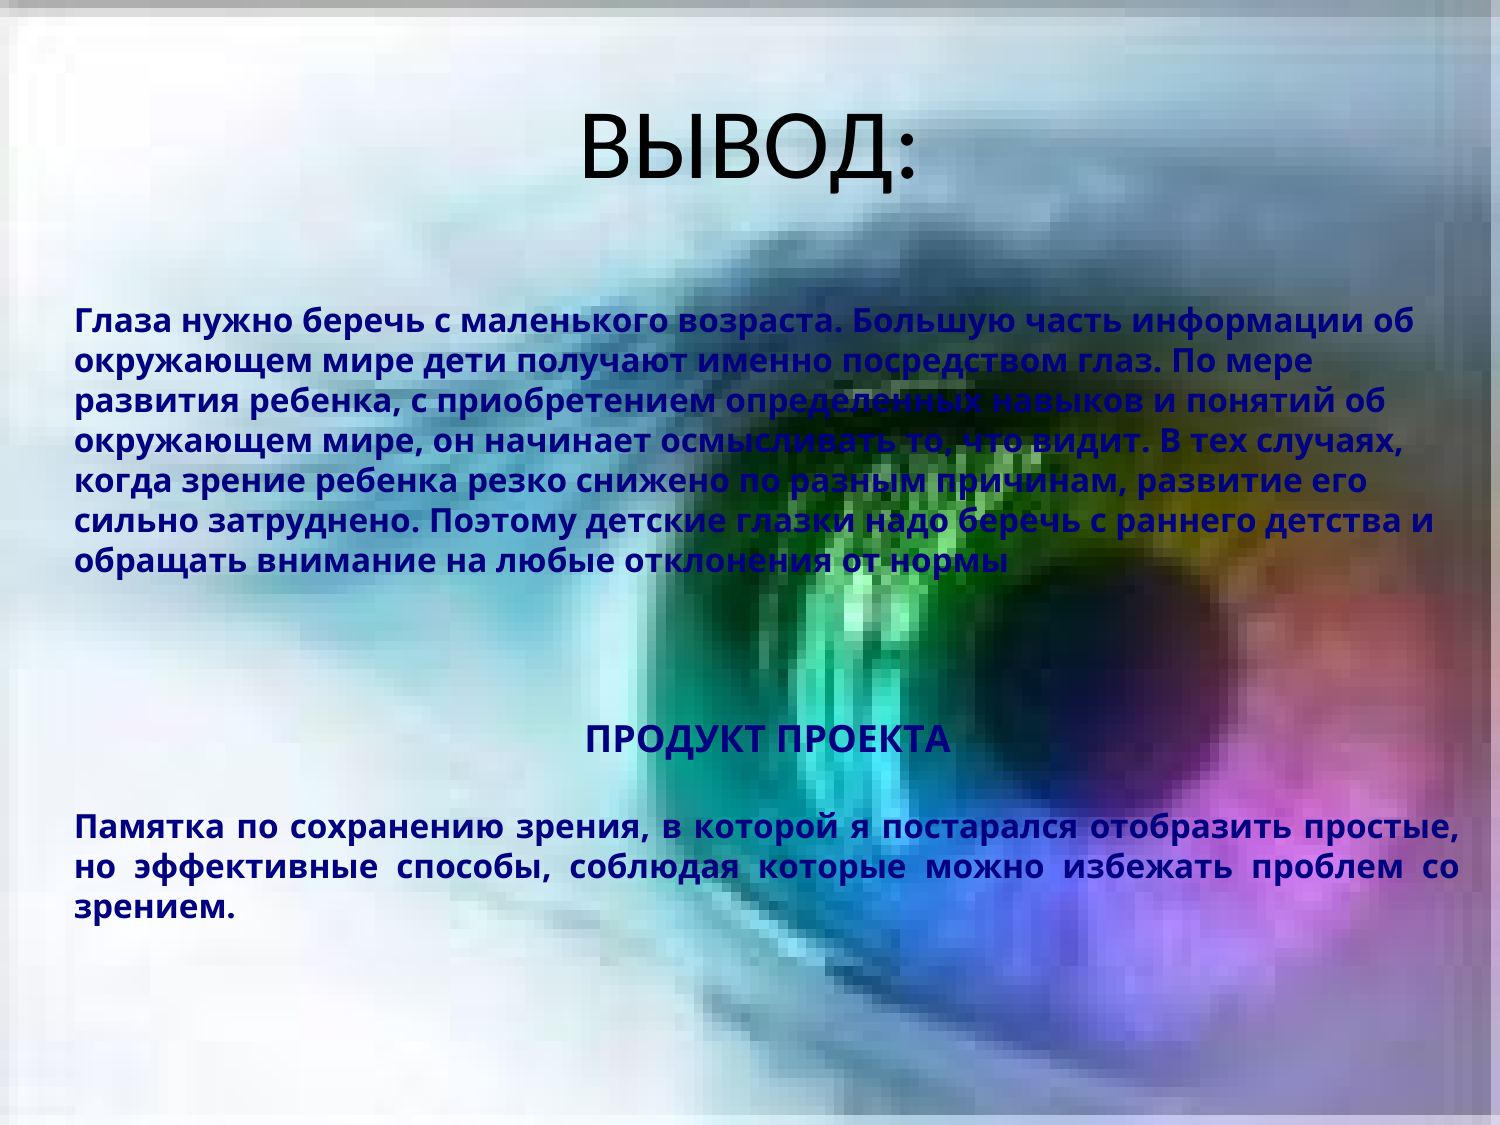

# ВЫВОД:
Глаза нужно беречь с маленького возраста. Большую часть информации об окружающем мире дети получают именно посредством глаз. По мере развития ребенка, с приобретением определенных навыков и понятий об окружающем мире, он начинает осмысливать то, что видит. В тех случаях, когда зрение ребенка резко снижено по разным причинам, развитие его сильно затруднено. Поэтому детские глазки надо беречь с раннего детства и обращать внимание на любые отклонения от нормы
ПРОДУКТ ПРОЕКТА
Памятка по сохранению зрения, в которой я постарался отобразить простые, но эффективные способы, соблюдая которые можно избежать проблем со зрением.